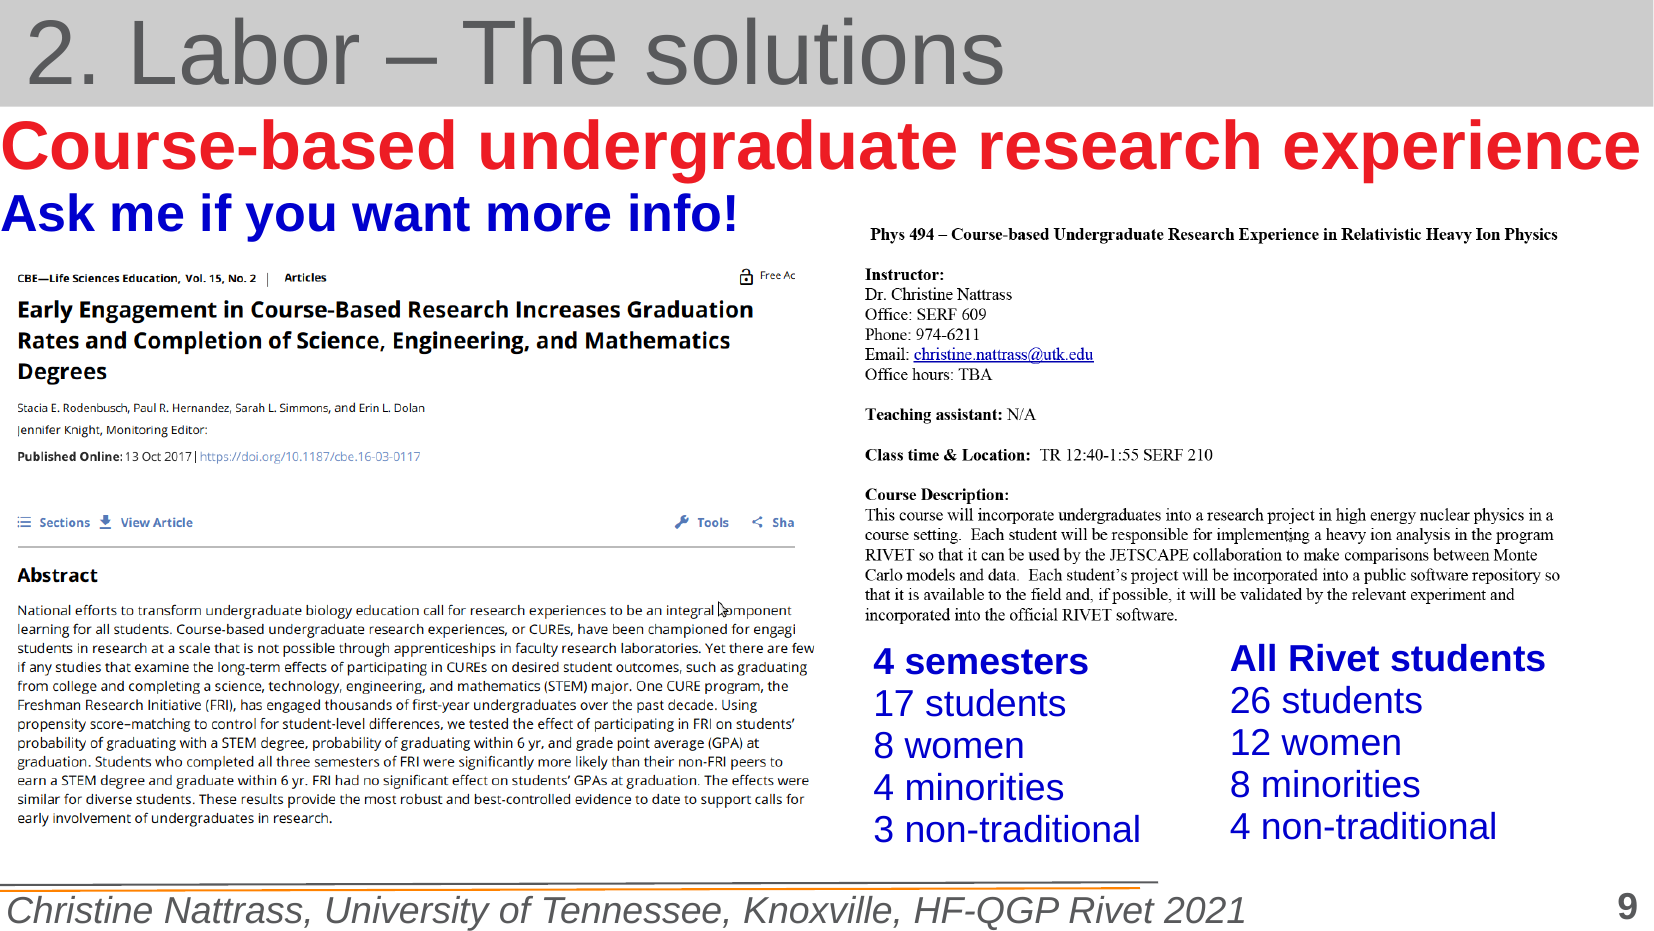

2. Labor – The solutions
# Course-based undergraduate research experience Ask me if you want more info!
All Rivet students
26 students
12 women
8 minorities
4 non-traditional
4 semesters
17 students
8 women
4 minorities
3 non-traditional